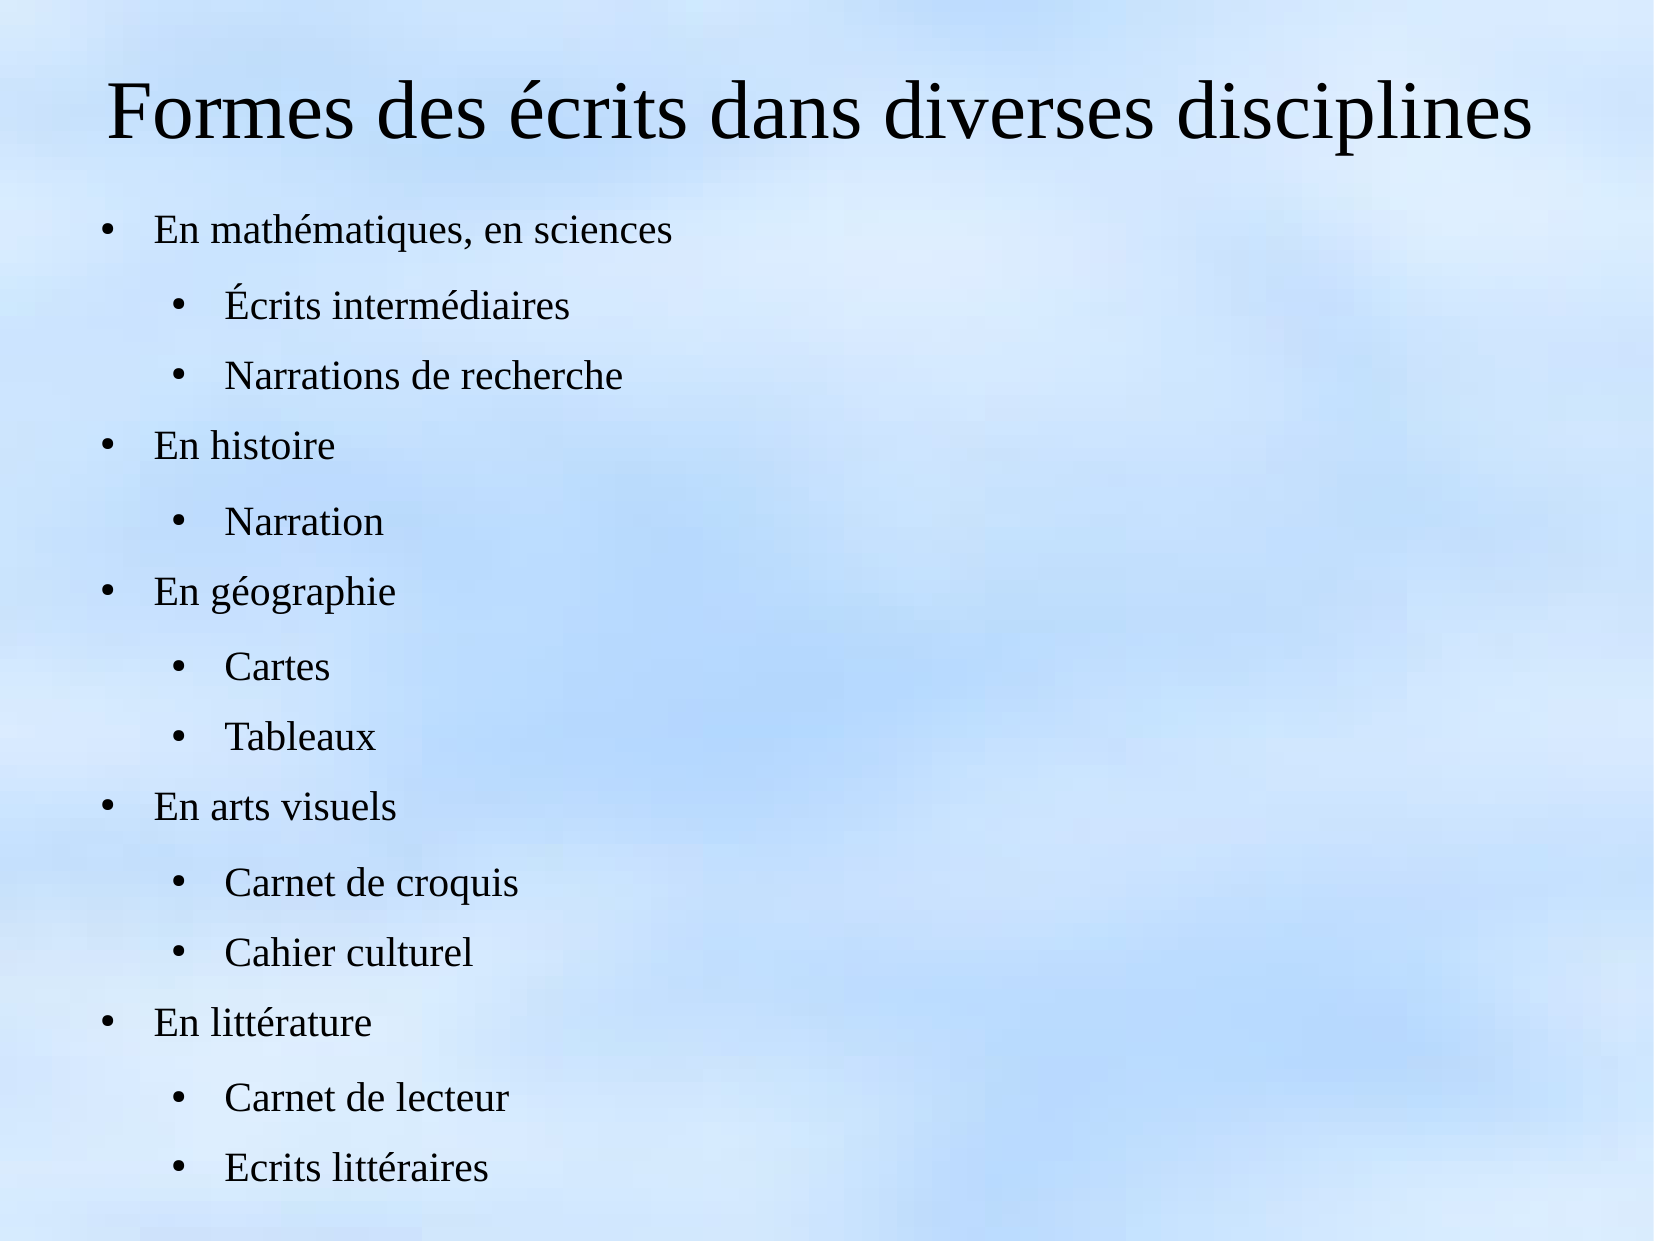

# Formes des écrits dans diverses disciplines
En mathématiques, en sciences
Écrits intermédiaires
Narrations de recherche
En histoire
Narration
En géographie
Cartes
Tableaux
En arts visuels
Carnet de croquis
Cahier culturel
En littérature
Carnet de lecteur
Ecrits littéraires